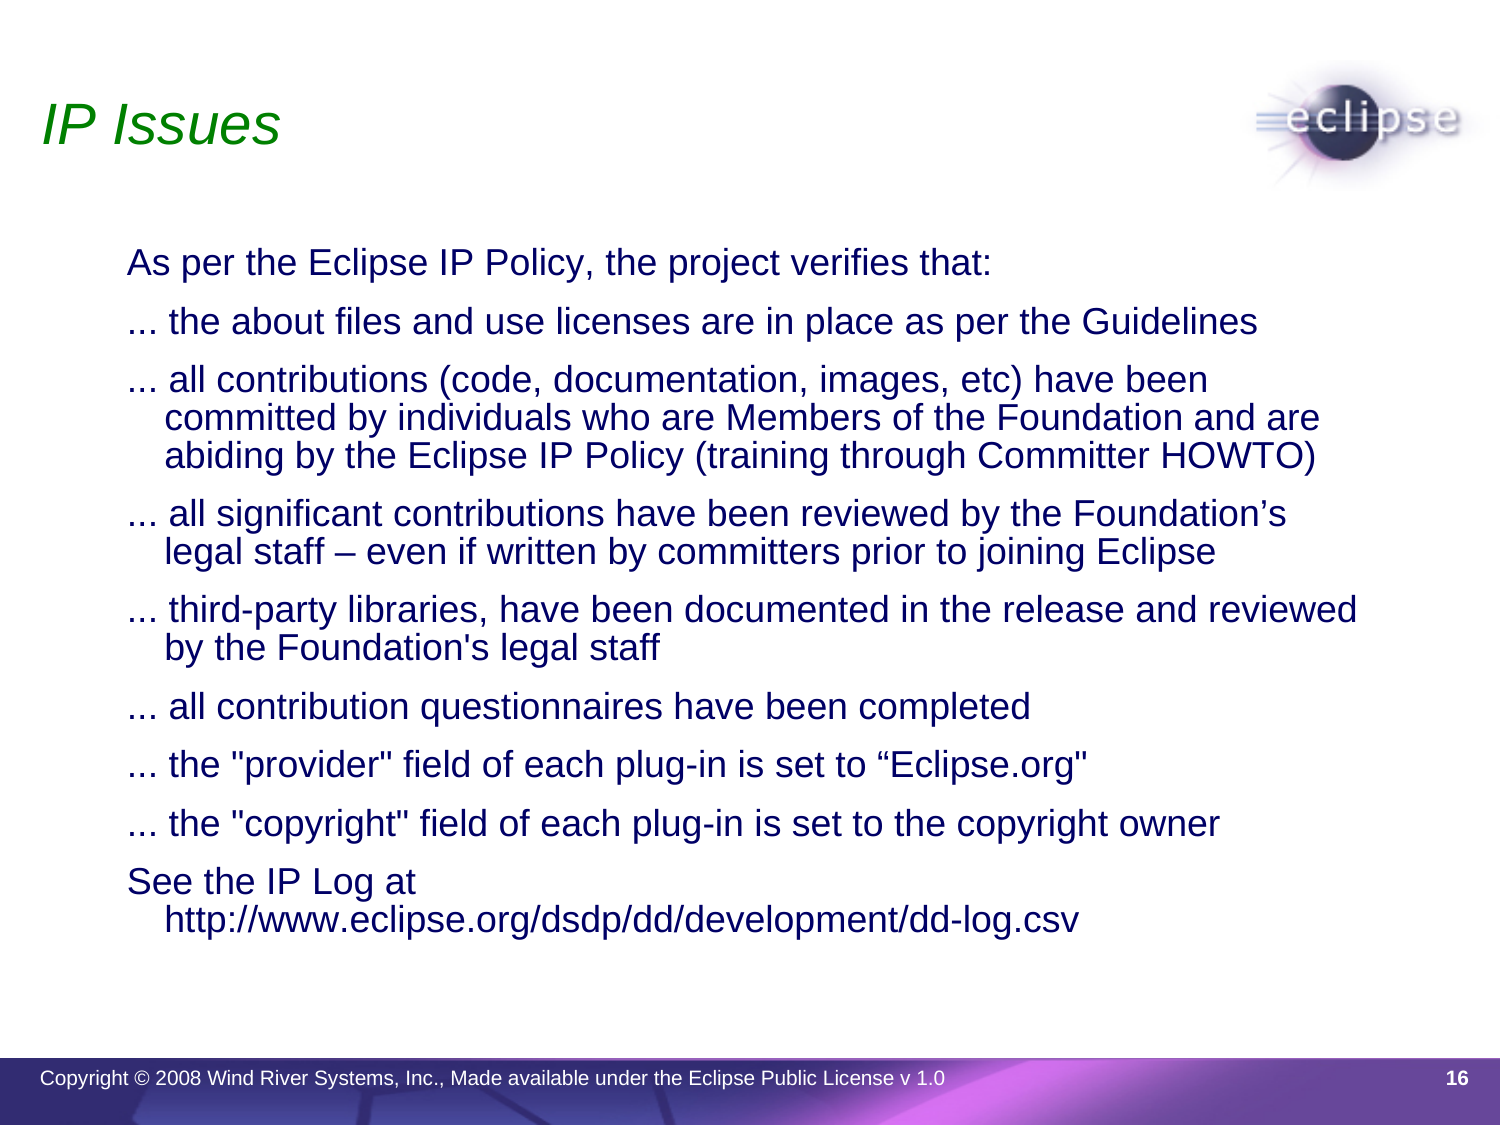

# IP Issues
As per the Eclipse IP Policy, the project verifies that:
... the about files and use licenses are in place as per the Guidelines
... all contributions (code, documentation, images, etc) have been committed by individuals who are Members of the Foundation and are abiding by the Eclipse IP Policy (training through Committer HOWTO)
... all significant contributions have been reviewed by the Foundation’s legal staff – even if written by committers prior to joining Eclipse
... third-party libraries, have been documented in the release and reviewed by the Foundation's legal staff
... all contribution questionnaires have been completed
... the "provider" field of each plug-in is set to “Eclipse.org"
... the "copyright" field of each plug-in is set to the copyright owner
See the IP Log at
http://www.eclipse.org/dsdp/dd/development/dd-log.csv